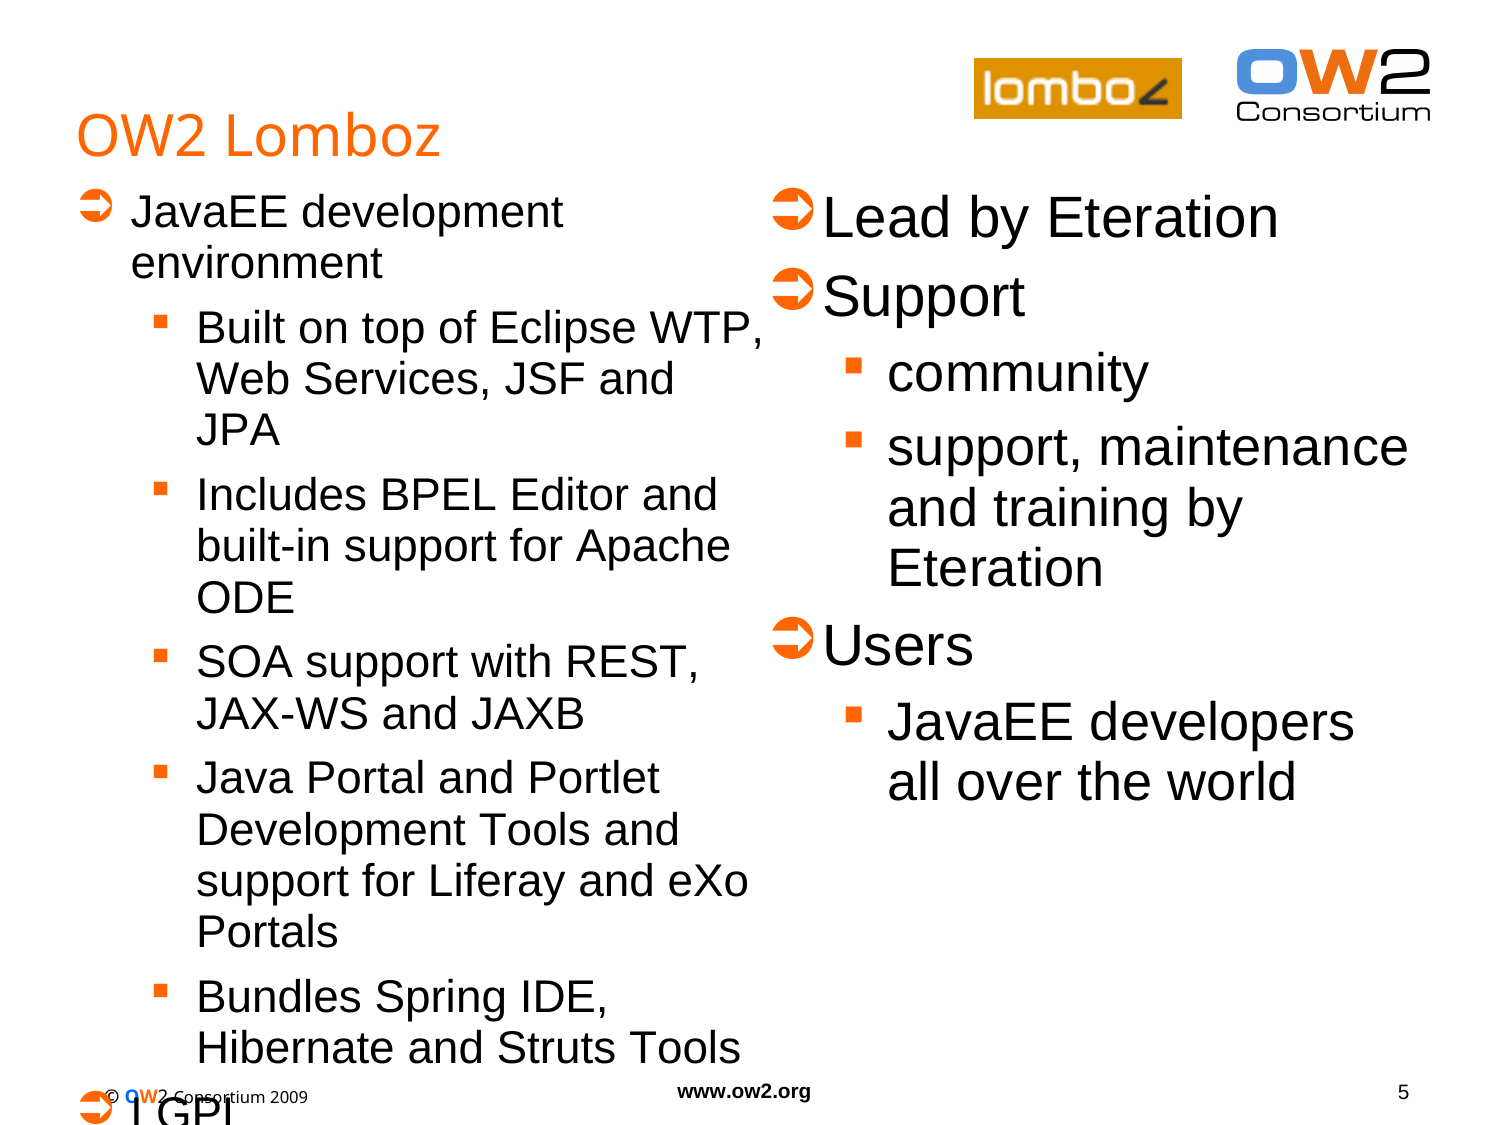

# OW2 Lomboz
Lead by Eteration
Support
community
support, maintenance and training by Eteration
Users
JavaEE developers all over the world
JavaEE development environment
Built on top of Eclipse WTP, Web Services, JSF and JPA
Includes BPEL Editor and built-in support for Apache ODE
SOA support with REST, JAX-WS and JAXB
Java Portal and Portlet Development Tools and support for Liferay and eXo Portals
Bundles Spring IDE, Hibernate and Struts Tools
LGPL
5